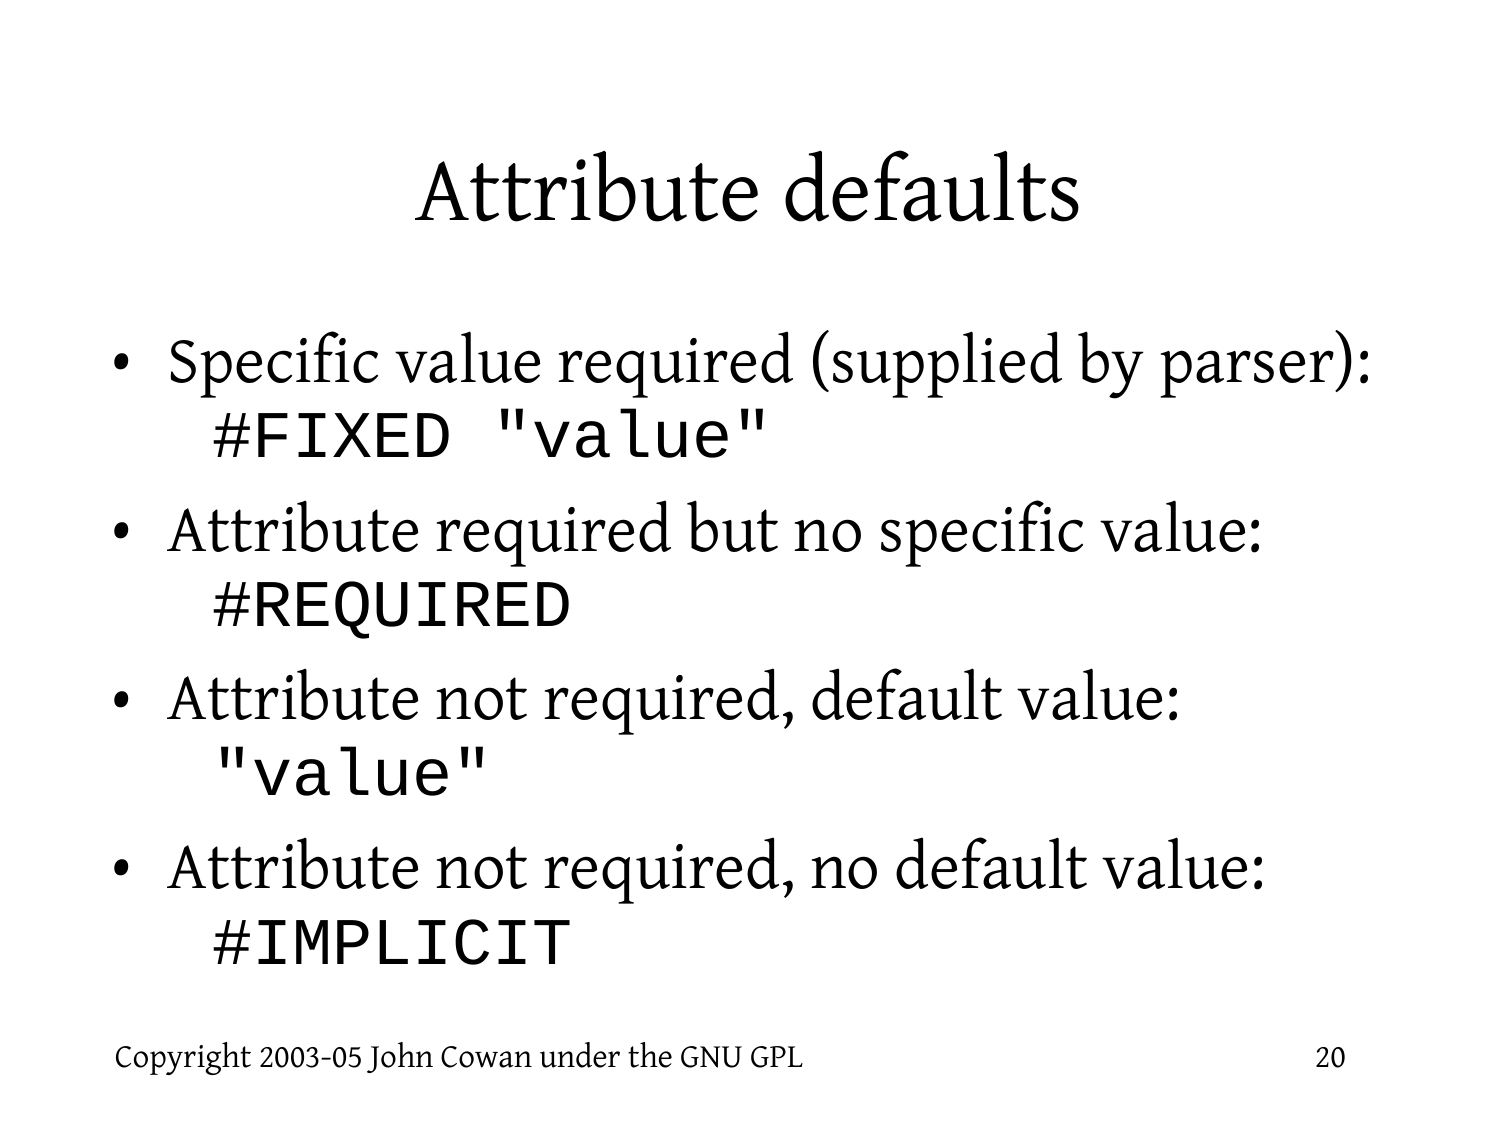

# Attribute defaults
Specific value required (supplied by parser):
 #FIXED "value"
Attribute required but no specific value:
 #REQUIRED
Attribute not required, default value:
 "value"
Attribute not required, no default value:
 #IMPLICIT